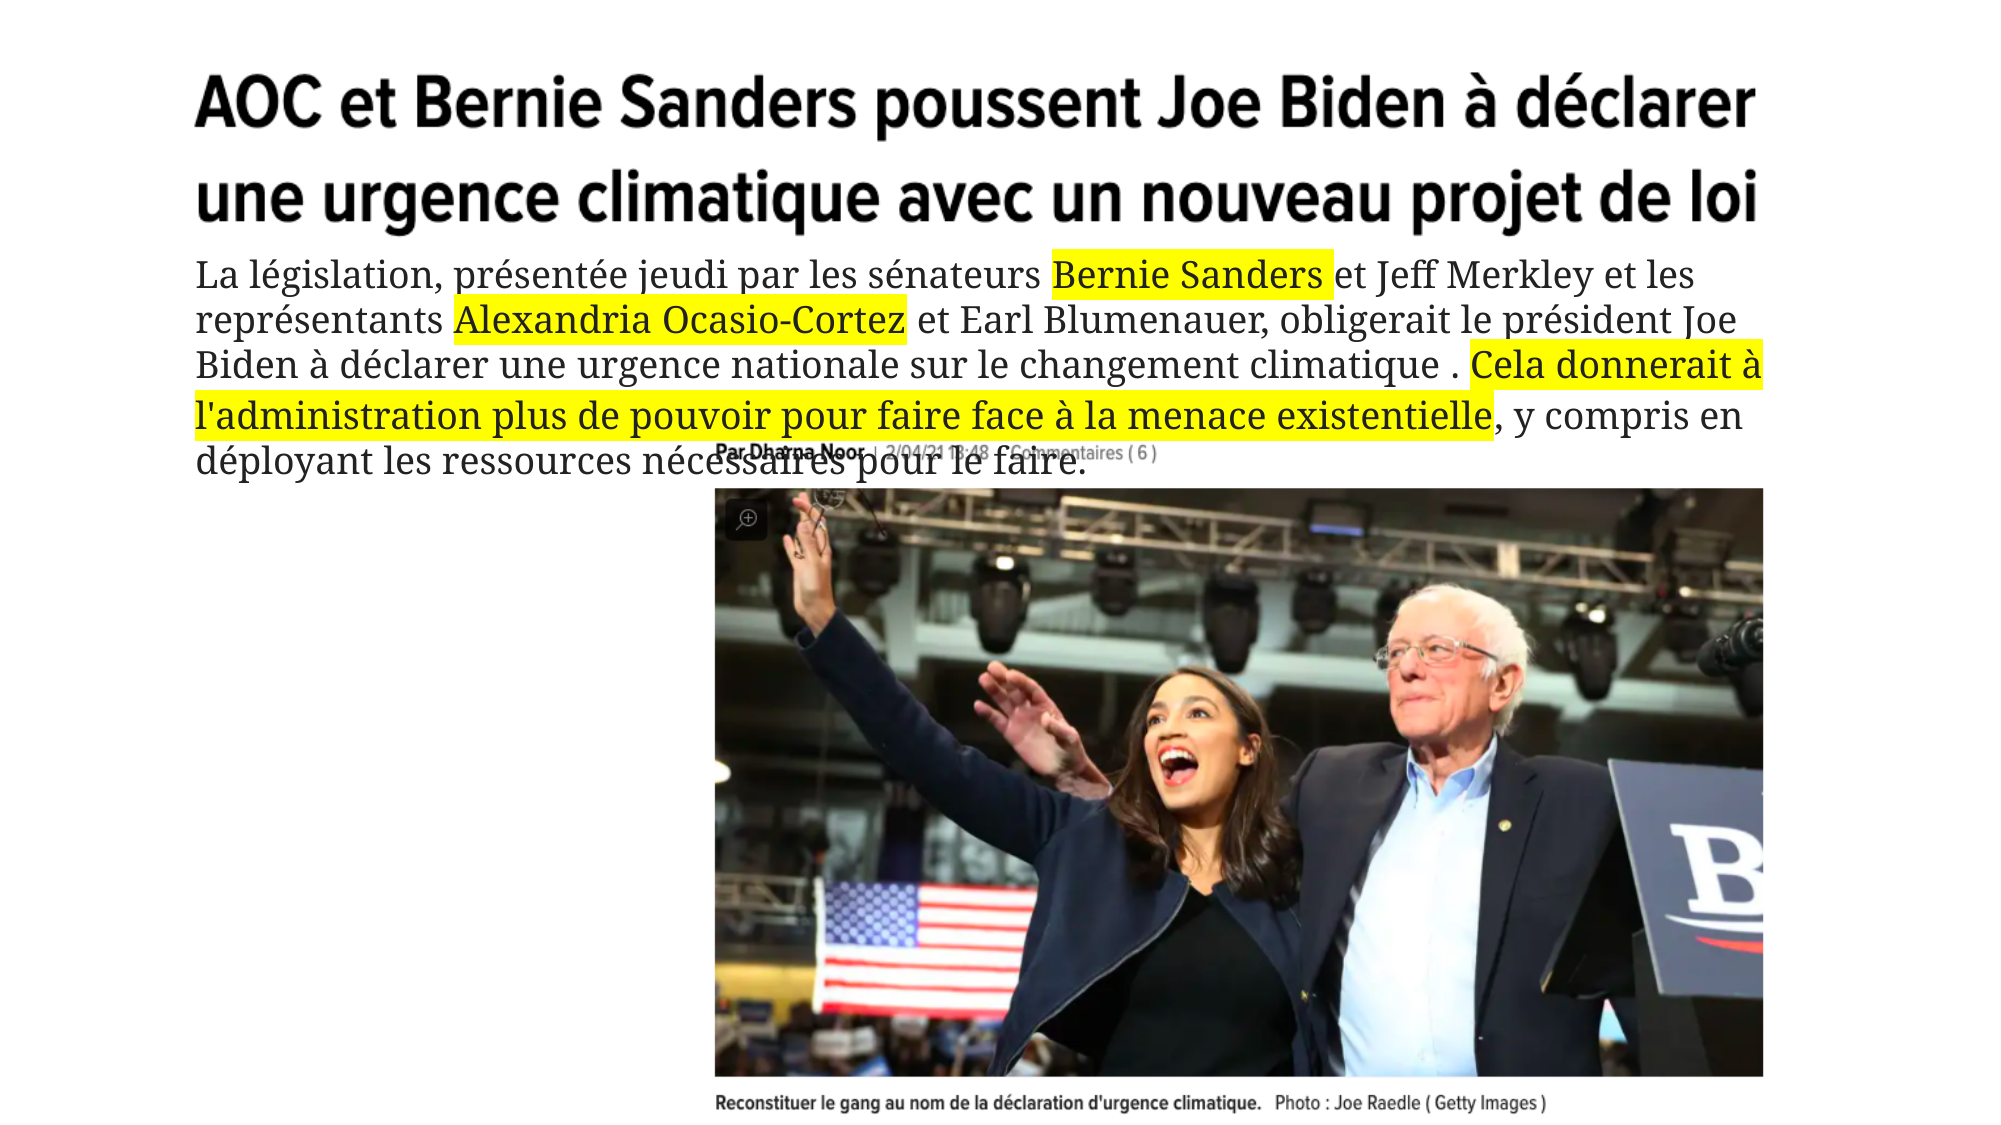

La législation, présentée jeudi par les sénateurs Bernie Sanders et Jeff Merkley et les représentants Alexandria Ocasio-Cortez et Earl Blumenauer, obligerait le président Joe Biden à déclarer une urgence nationale sur le changement climatique . Cela donnerait à l'administration plus de pouvoir pour faire face à la menace existentielle, y compris en déployant les ressources nécessaires pour le faire.